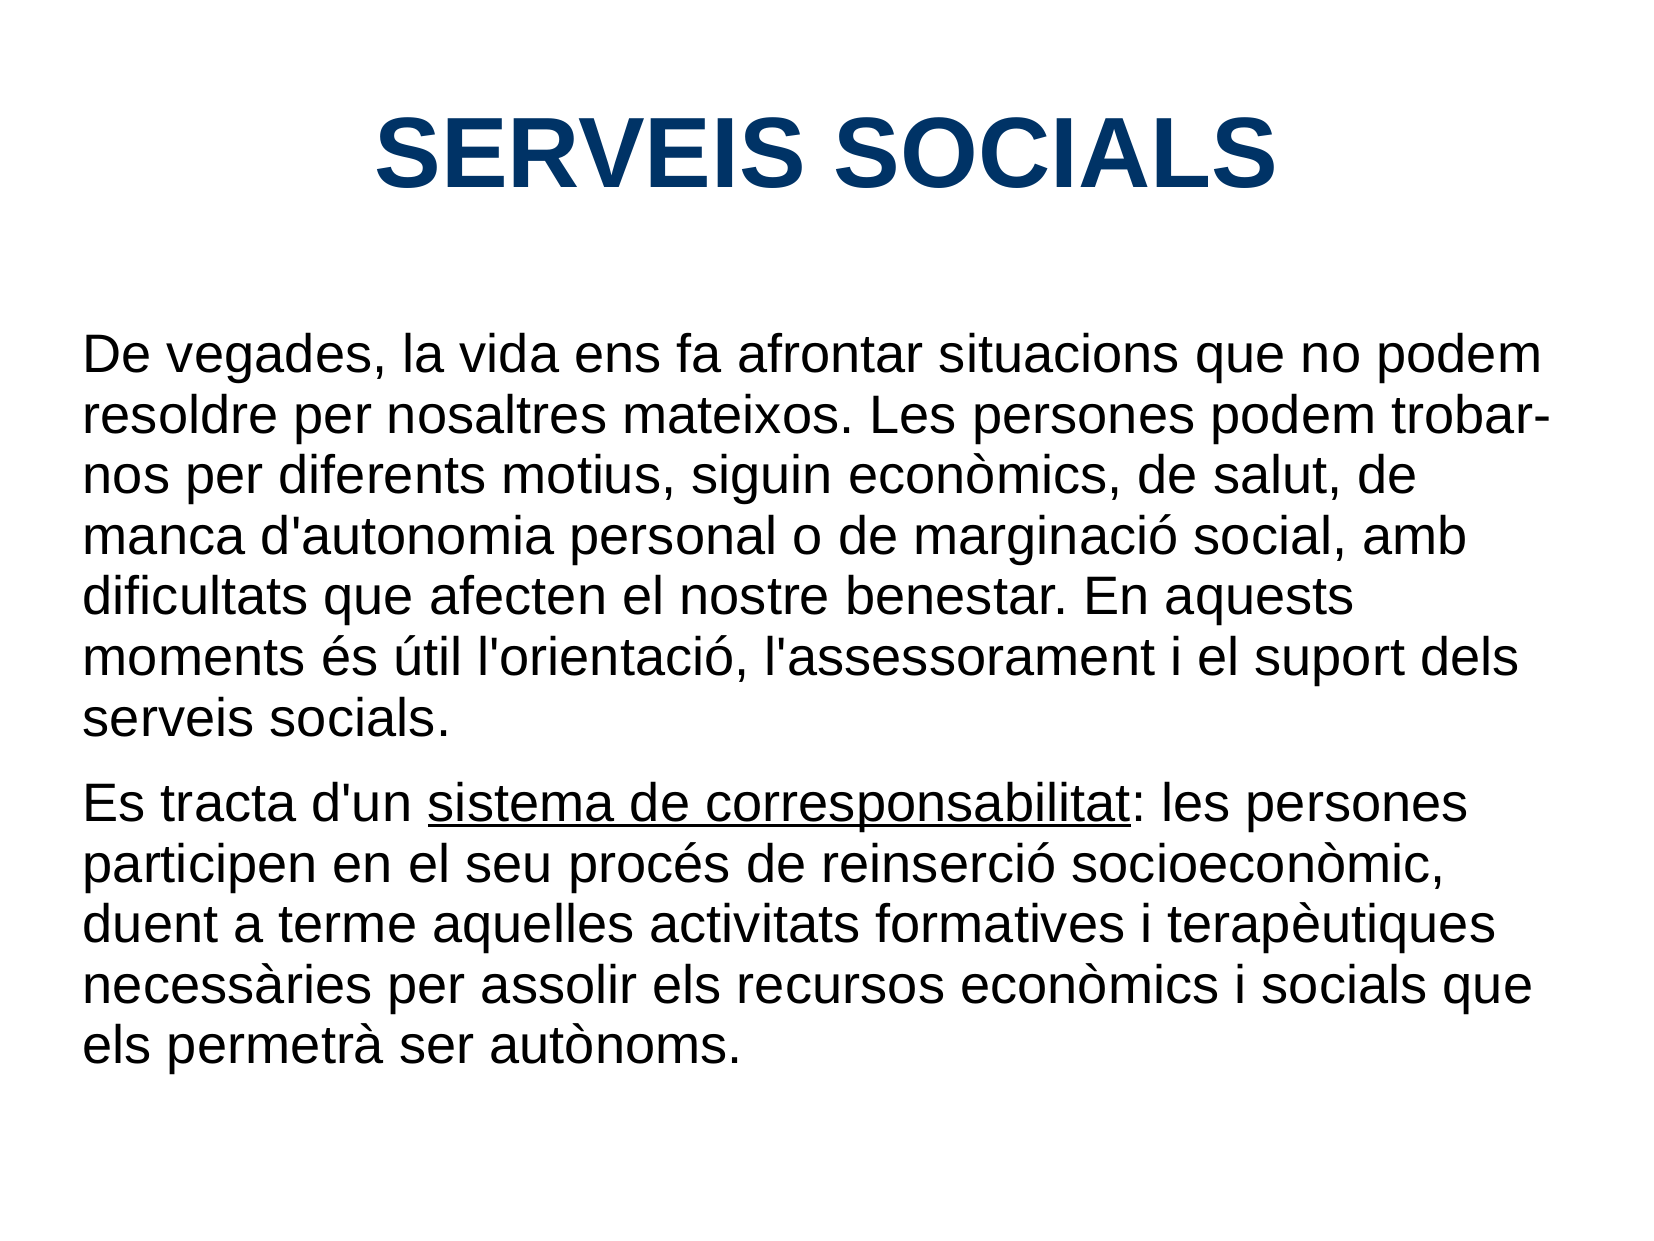

# SERVEIS SOCIALS
De vegades, la vida ens fa afrontar situacions que no podem resoldre per nosaltres mateixos. Les persones podem trobar-nos per diferents motius, siguin econòmics, de salut, de manca d'autonomia personal o de marginació social, amb dificultats que afecten el nostre benestar. En aquests moments és útil l'orientació, l'assessorament i el suport dels serveis socials.
Es tracta d'un sistema de corresponsabilitat: les persones participen en el seu procés de reinserció socioeconòmic, duent a terme aquelles activitats formatives i terapèutiques necessàries per assolir els recursos econòmics i socials que els permetrà ser autònoms.